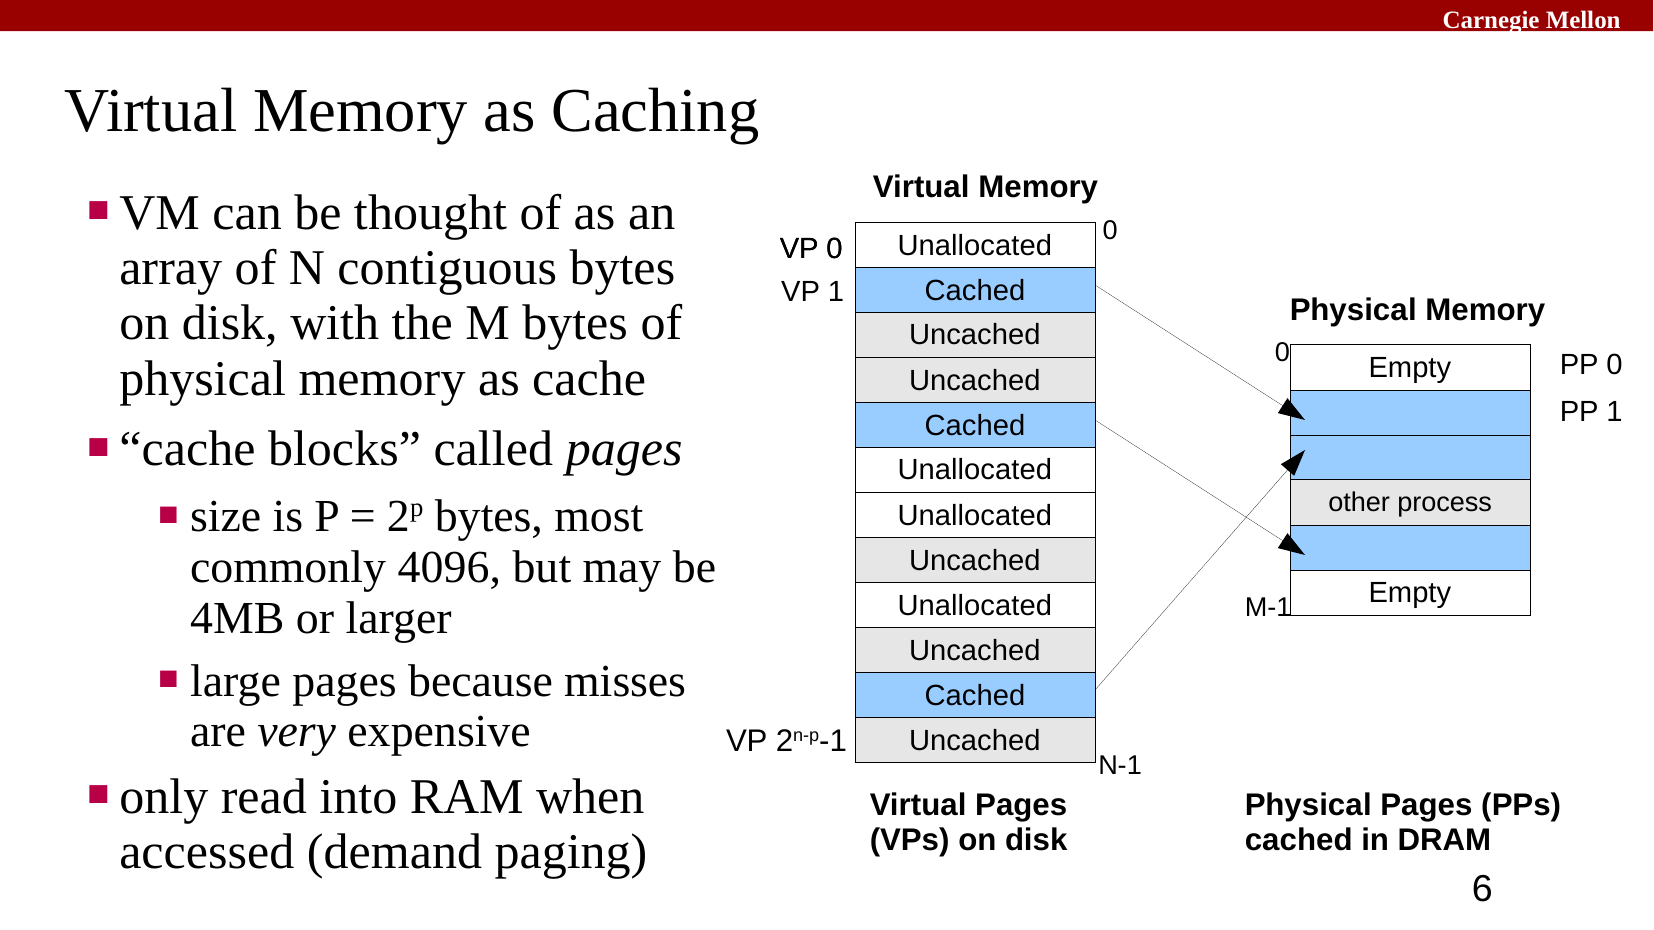

# Virtual Memory as Caching
Virtual Memory
VM can be thought of as an array of N contiguous bytes on disk, with the M bytes of physical memory as cache
“cache blocks” called pages
size is P = 2p bytes, most commonly 4096, but may be 4MB or larger
large pages because misses are very expensive
only read into RAM when accessed (demand paging)
0
Unallocated
VP 0
VP 0
Cached
VP 1
Physical Memory
Uncached
0
PP 0
Empty
Uncached
PP 1
Cached
Unallocated
other process
Unallocated
Uncached
Empty
Unallocated
M-1
Uncached
Cached
VP 2n-p-1
Uncached
N-1
Physical Pages (PPs) cached in DRAM
Virtual Pages (VPs) on disk